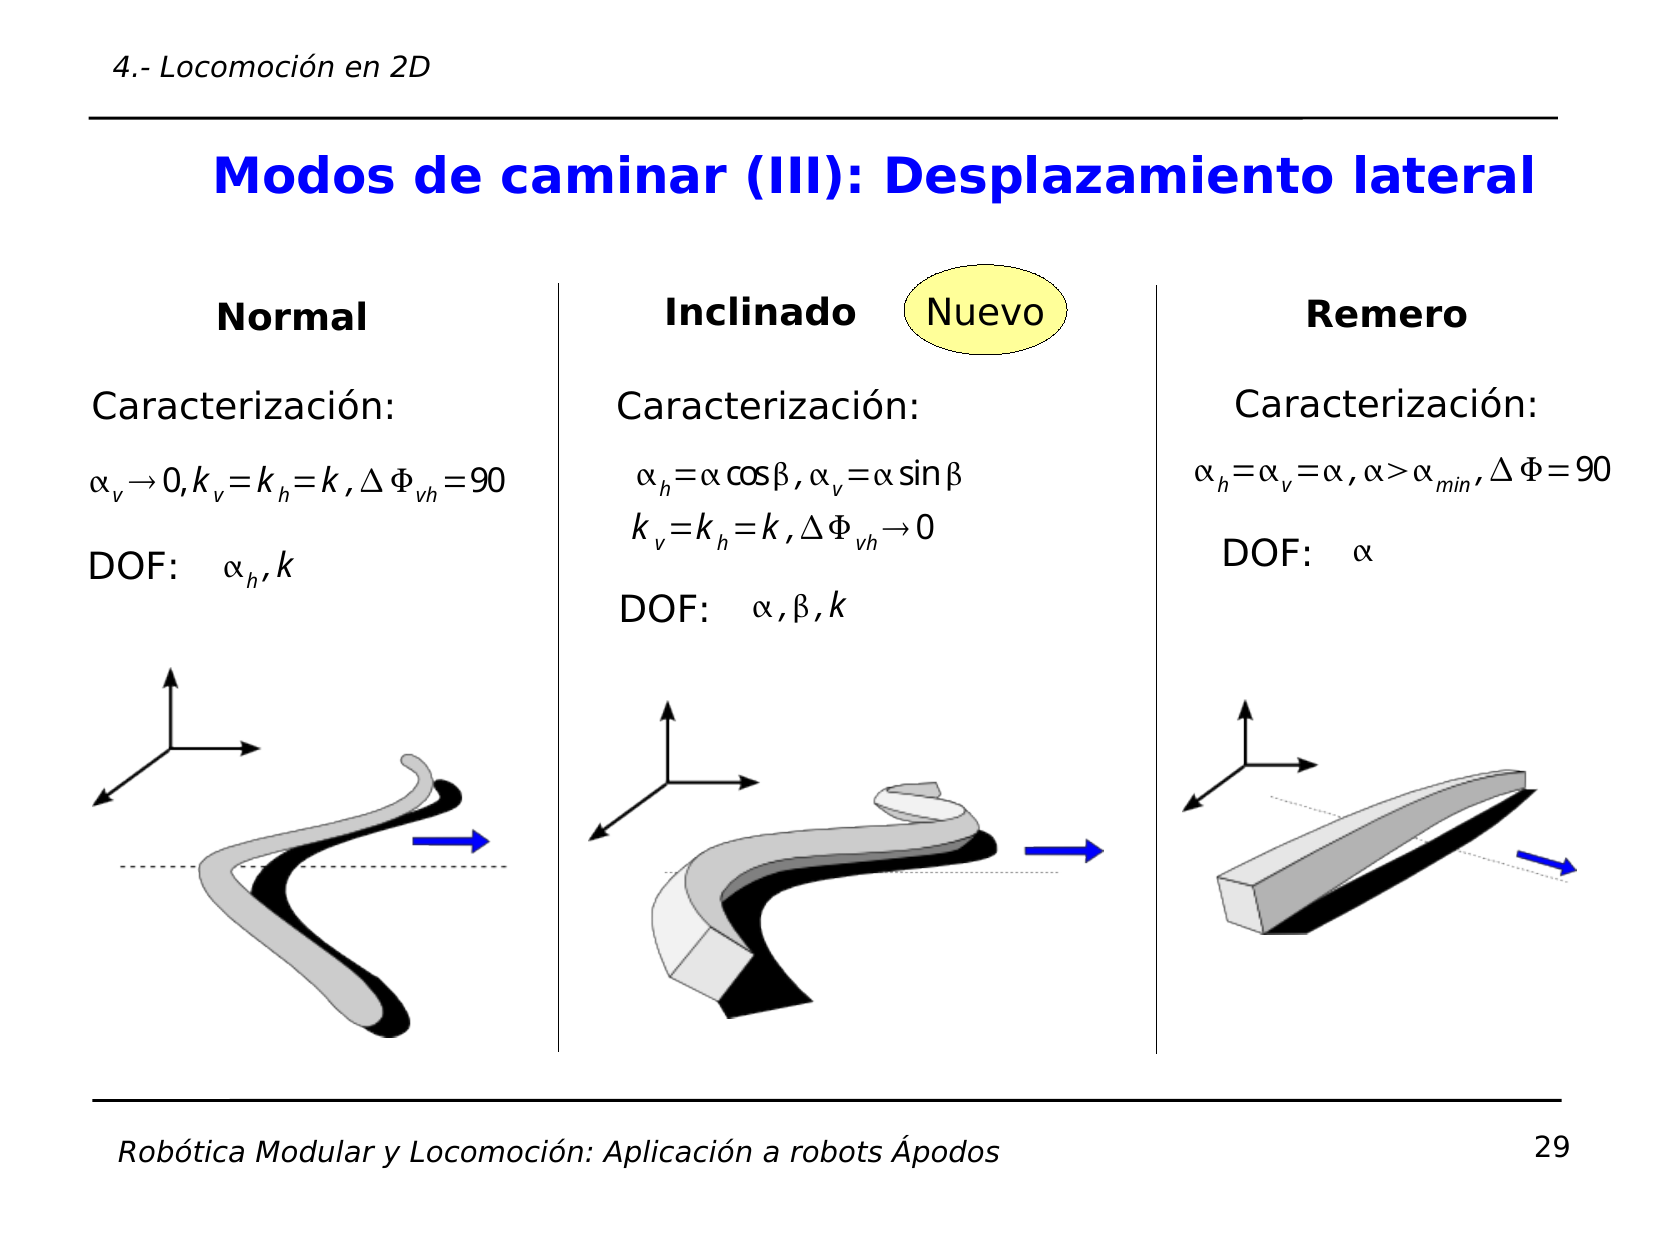

4.- Locomoción en 2D
Modos de caminar (III): Desplazamiento lateral
Nuevo
Inclinado
Remero
Normal
 Caracterización:
 Caracterización:
 Caracterización:
 DOF:
 DOF:
 DOF:
Robótica Modular y Locomoción: Aplicación a robots Ápodos
29